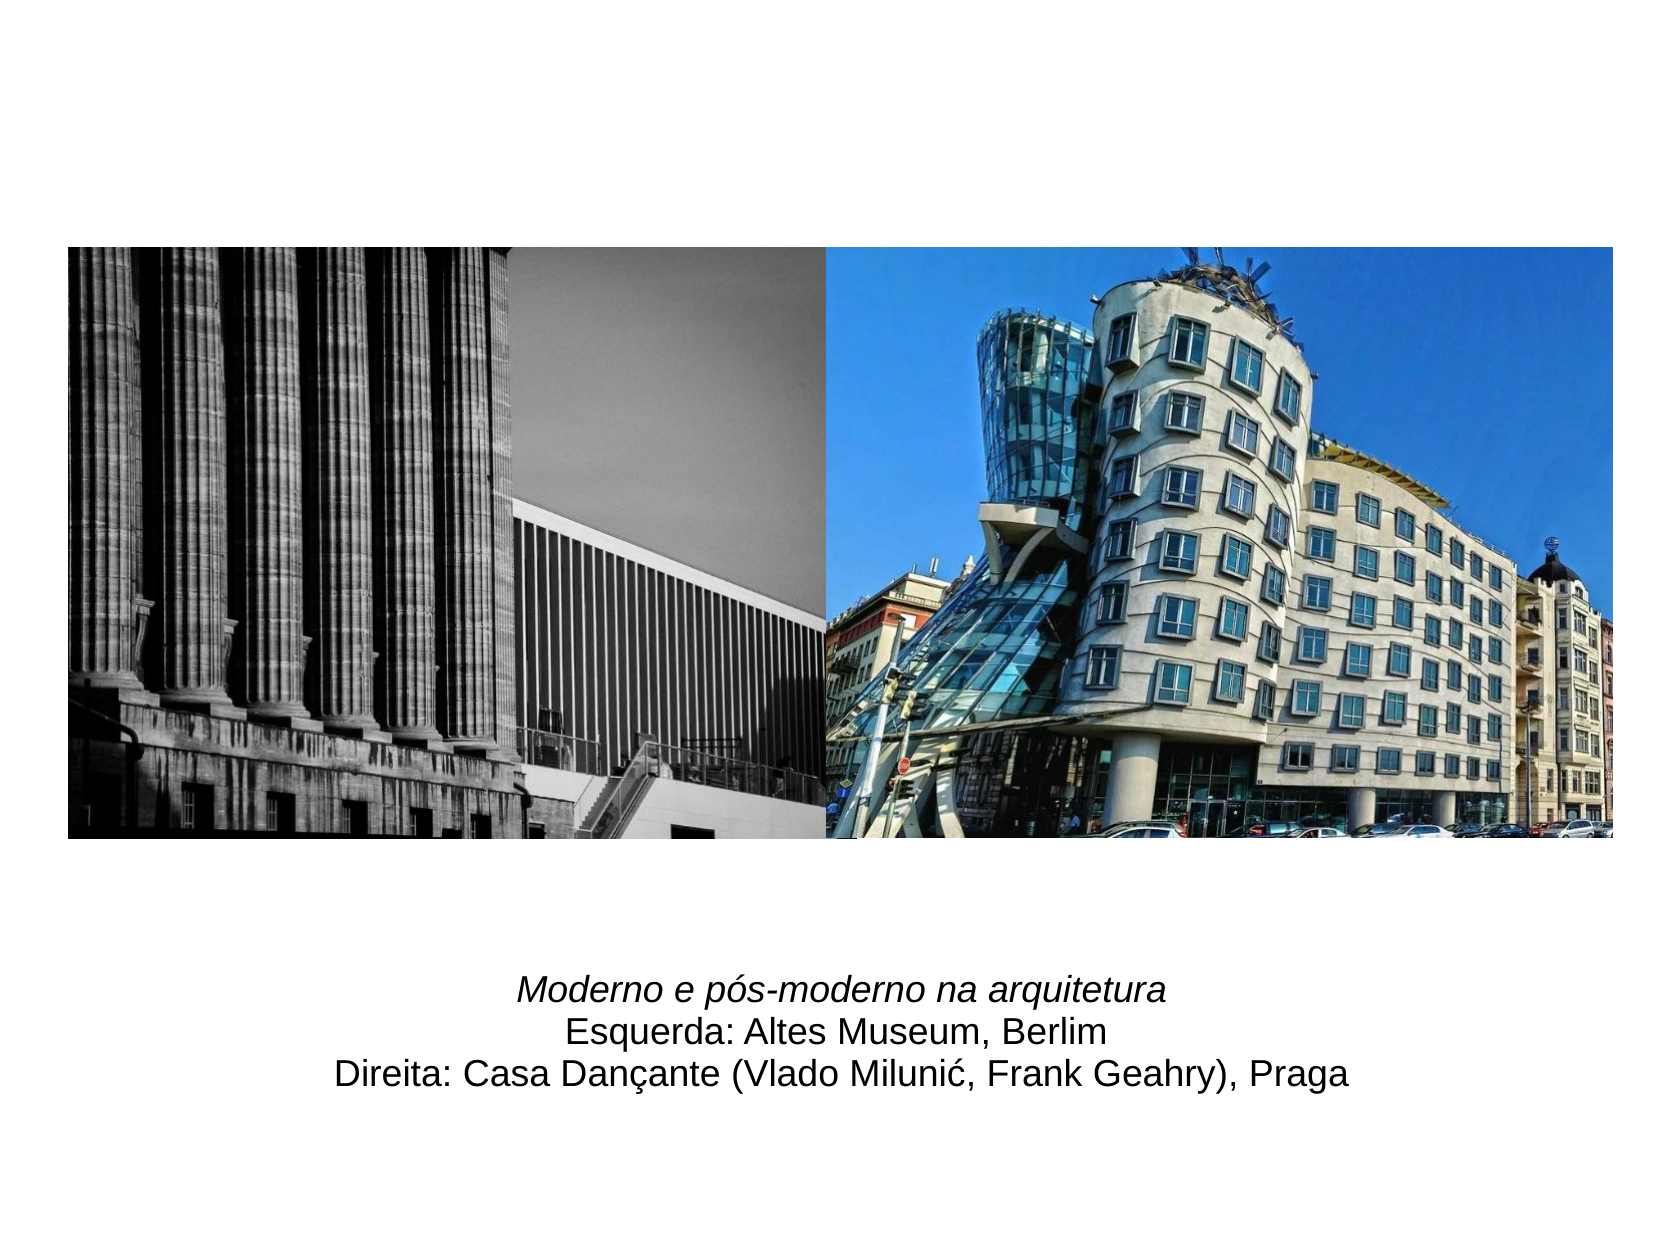

Moderno e pós-moderno na arquitetura
Esquerda: Altes Museum, Berlim
Direita: Casa Dançante (Vlado Milunić, Frank Geahry), Praga